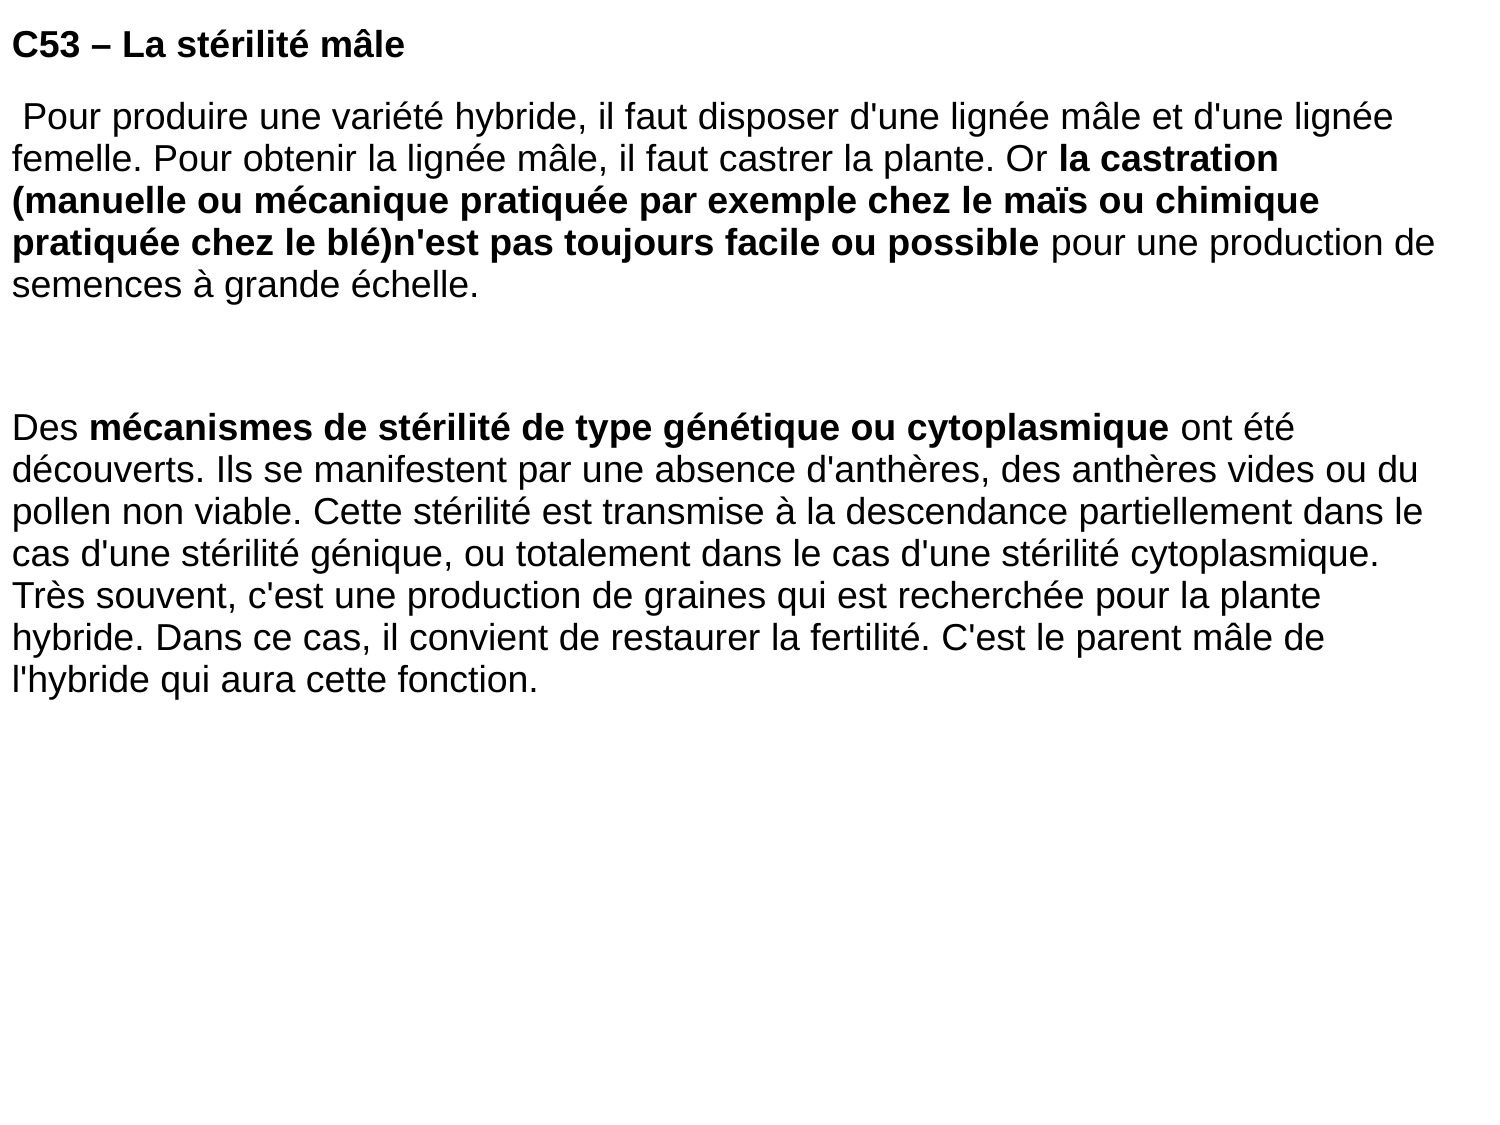

# C53 – La stérilité mâle
 Pour produire une variété hybride, il faut disposer d'une lignée mâle et d'une lignée femelle. Pour obtenir la lignée mâle, il faut castrer la plante. Or la castration (manuelle ou mécanique pratiquée par exemple chez le maïs ou chimique pratiquée chez le blé)n'est pas toujours facile ou possible pour une production de semences à grande échelle.
Des mécanismes de stérilité de type génétique ou cytoplasmique ont été découverts. Ils se manifestent par une absence d'anthères, des anthères vides ou du pollen non viable. Cette stérilité est transmise à la descendance partiellement dans le cas d'une stérilité génique, ou totalement dans le cas d'une stérilité cytoplasmique. Très souvent, c'est une production de graines qui est recherchée pour la plante hybride. Dans ce cas, il convient de restaurer la fertilité. C'est le parent mâle de l'hybride qui aura cette fonction.